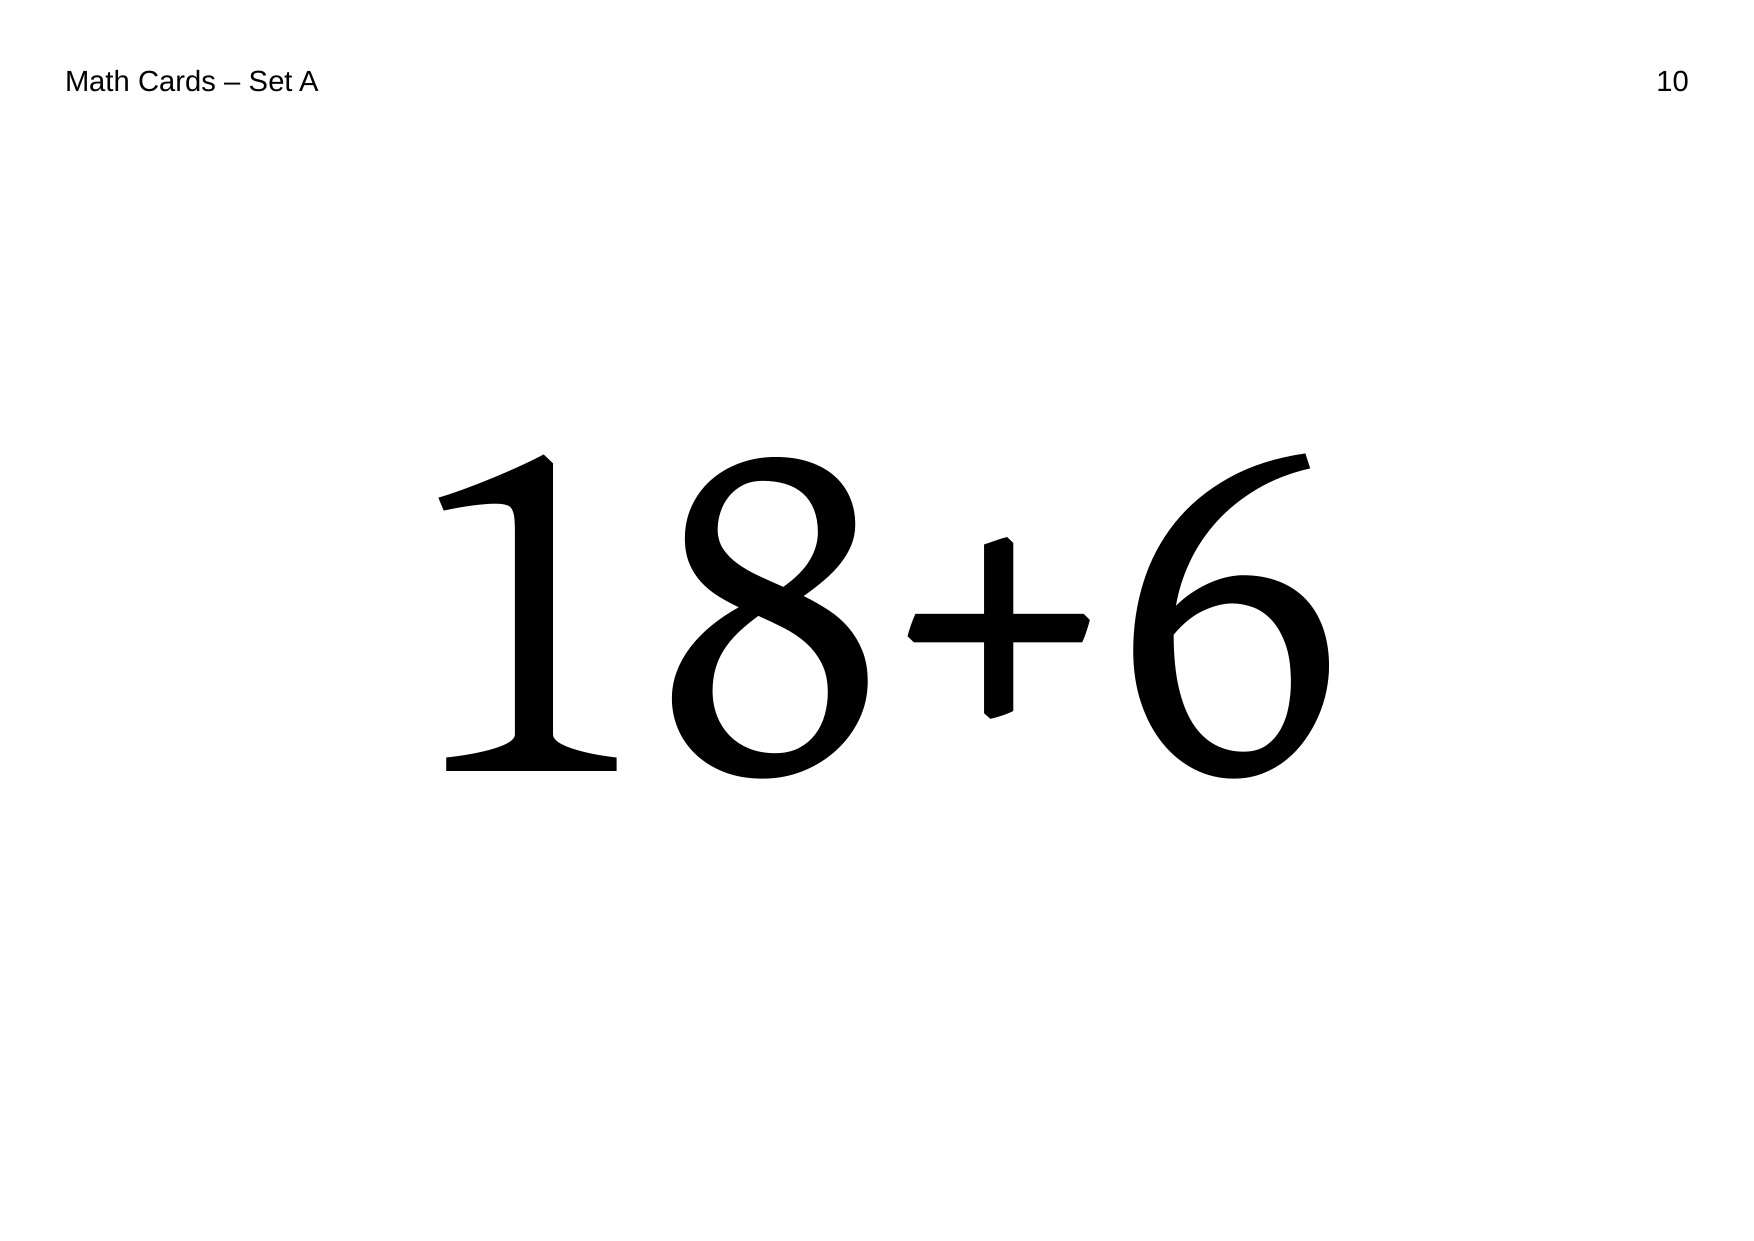

Math Cards – Set A
10
18+6